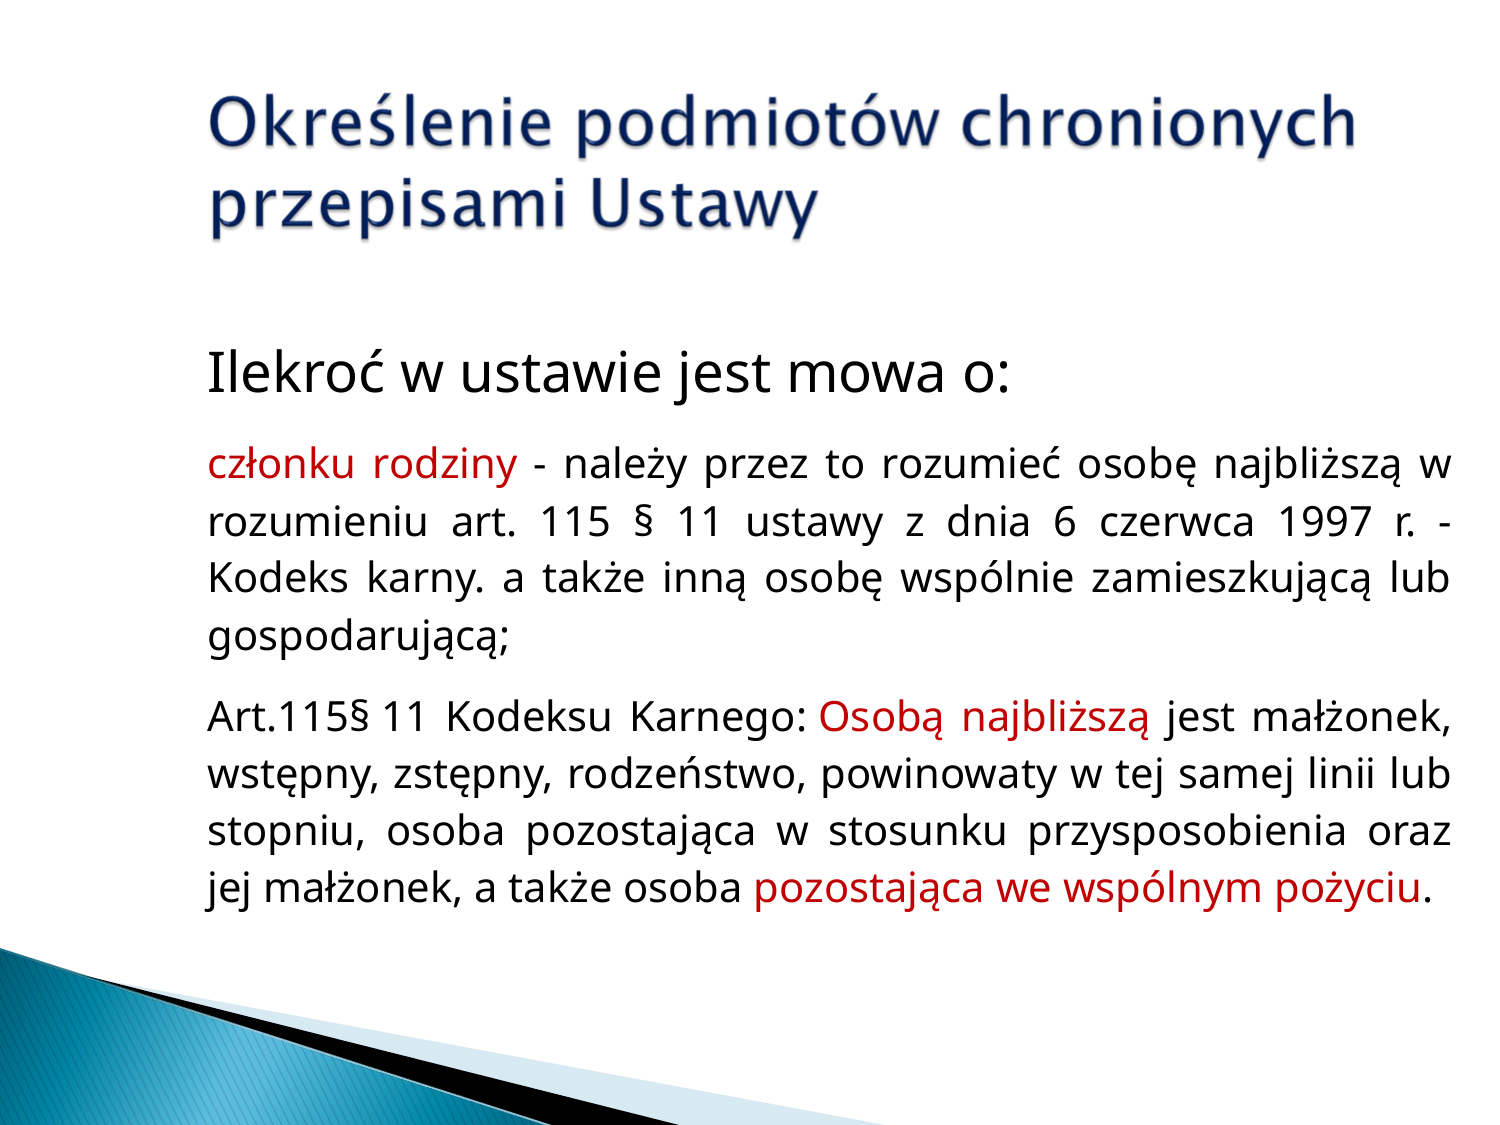

# Ilekroć w ustawie jest mowa o:
członku rodziny - należy przez to rozumieć osobę najbliższą w rozumieniu art. 115 § 11 ustawy z dnia 6 czerwca 1997 r. - Kodeks karny. a także inną osobę wspólnie zamieszkującą lub gospodarującą;
Art.115§ 11 Kodeksu Karnego: Osobą najbliższą jest małżonek, wstępny, zstępny, rodzeństwo, powinowaty w tej samej linii lub stopniu, osoba pozostająca w stosunku przysposobienia oraz jej małżonek, a także osoba pozostająca we wspólnym pożyciu.